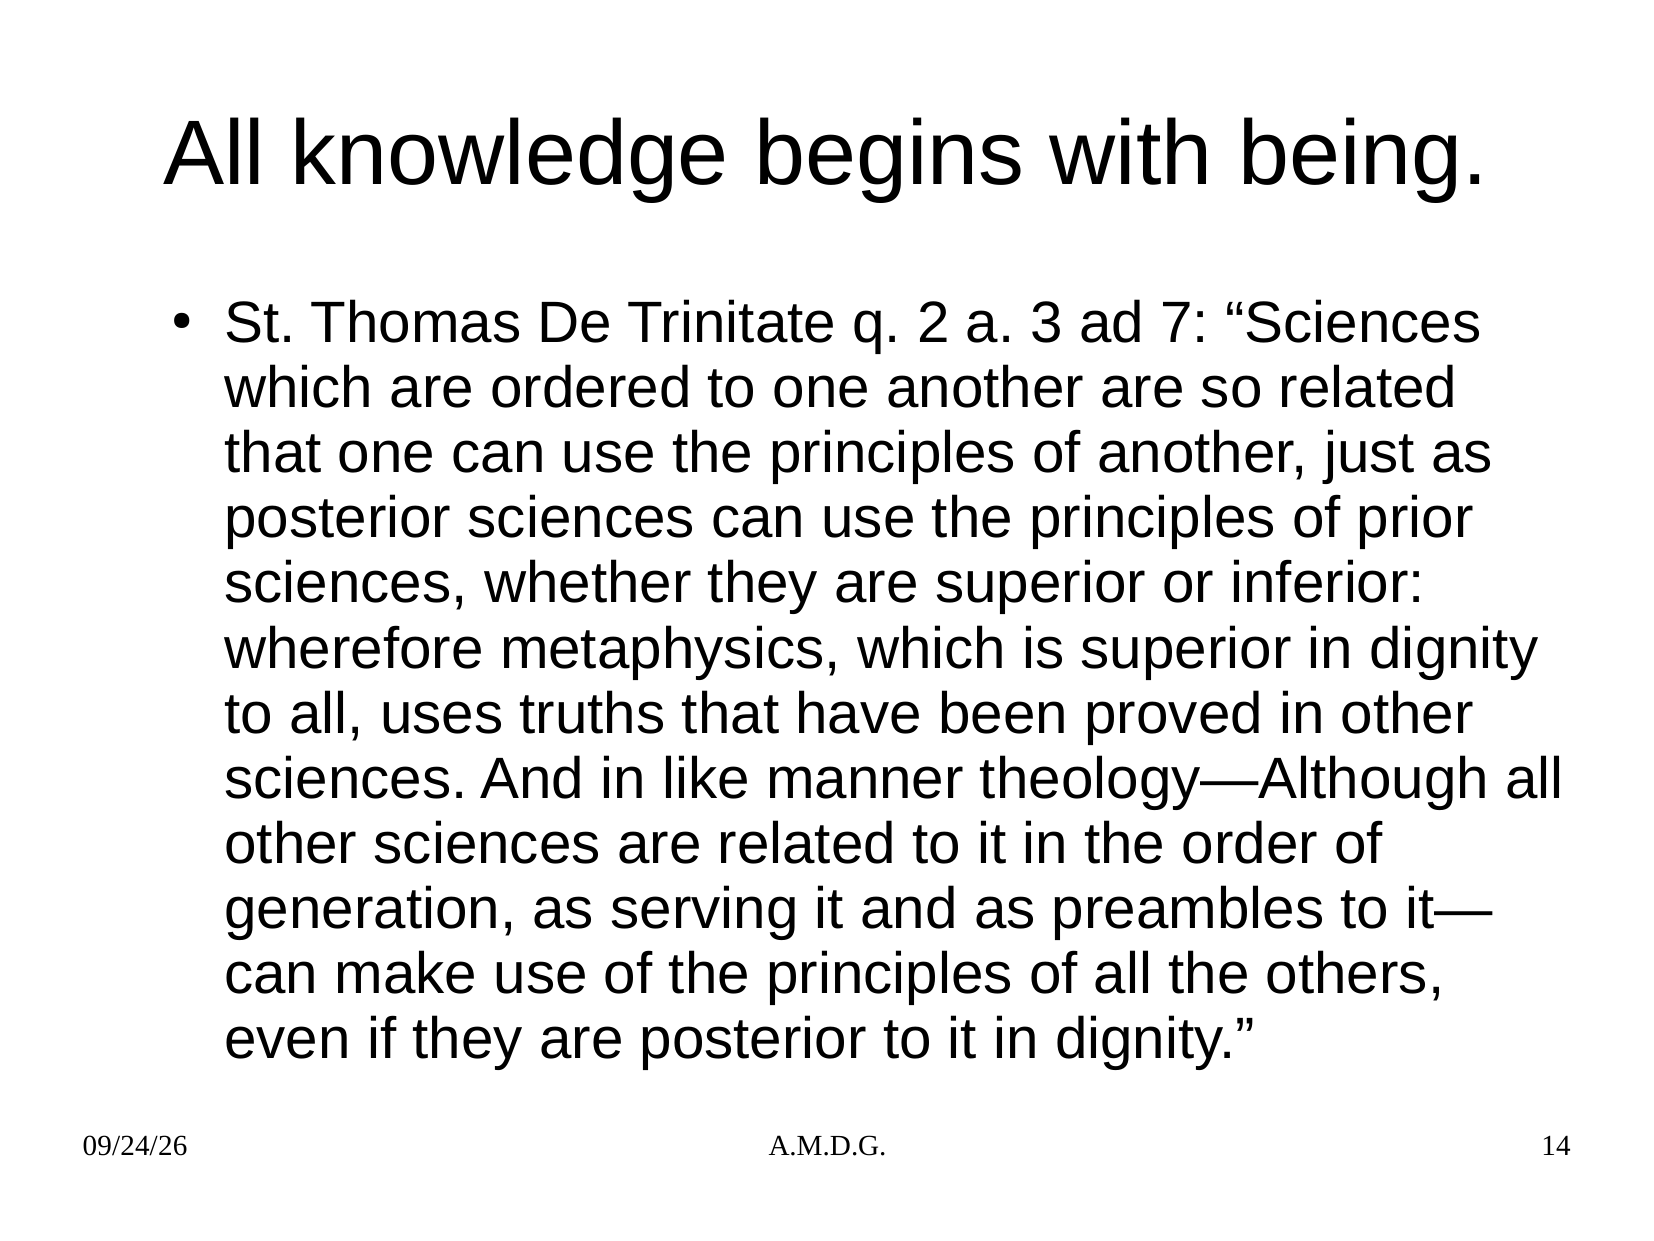

# All knowledge begins with being.
St. Thomas De Trinitate q. 2 a. 3 ad 7: “Sciences which are ordered to one another are so related that one can use the principles of another, just as posterior sciences can use the principles of prior sciences, whether they are superior or inferior: wherefore metaphysics, which is superior in dignity to all, uses truths that have been proved in other sciences. And in like manner theology—Although all other sciences are related to it in the order of generation, as serving it and as preambles to it—can make use of the principles of all the others, even if they are posterior to it in dignity.”
A.M.D.G.
14